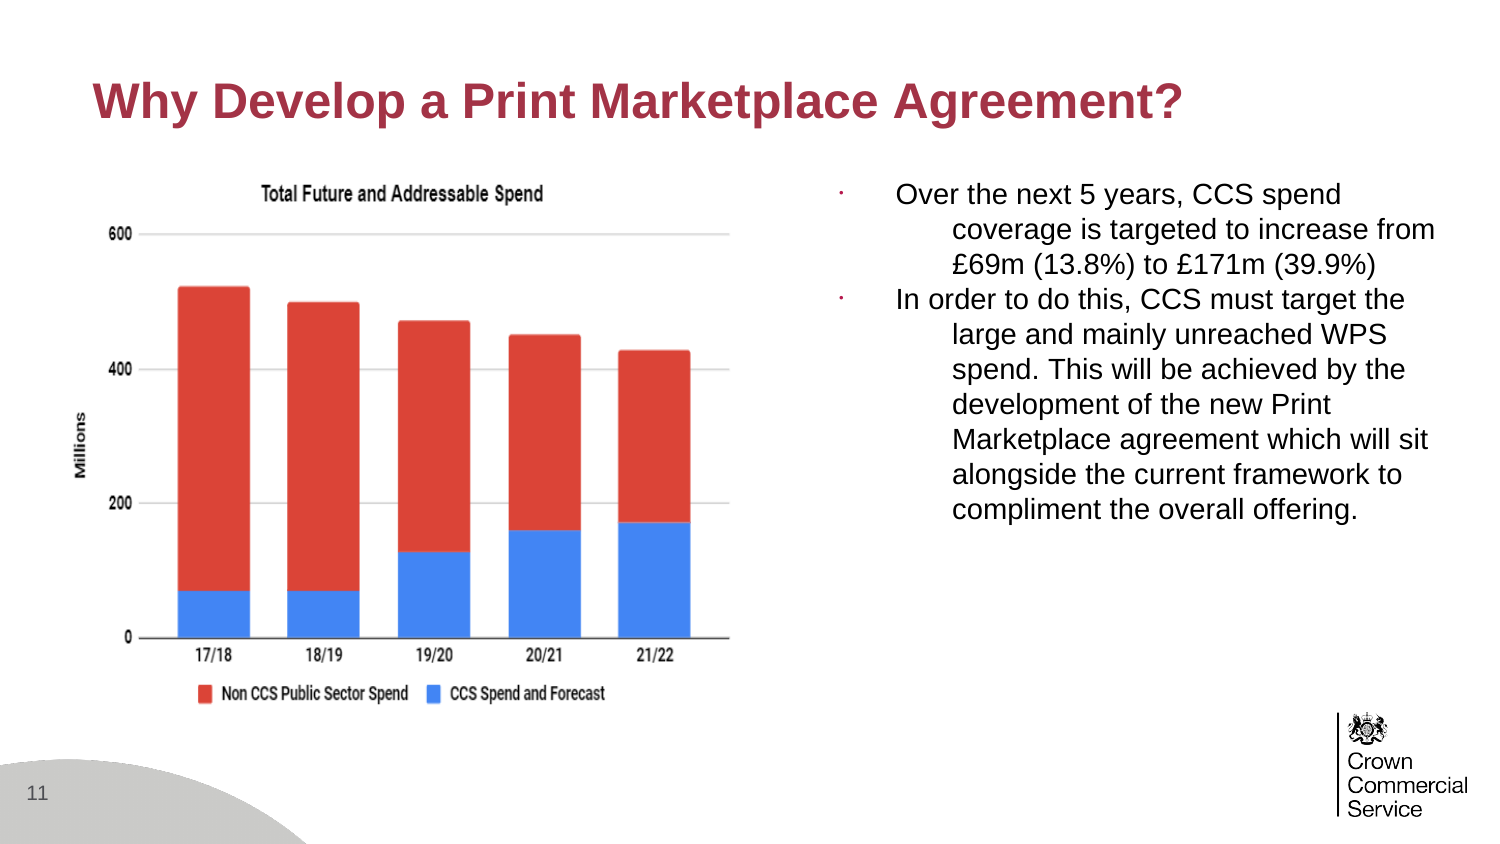

# Why Develop a Print Marketplace Agreement?
Over the next 5 years, CCS spend coverage is targeted to increase from £69m (13.8%) to £171m (39.9%)
In order to do this, CCS must target the large and mainly unreached WPS spend. This will be achieved by the development of the new Print Marketplace agreement which will sit alongside the current framework to compliment the overall offering.